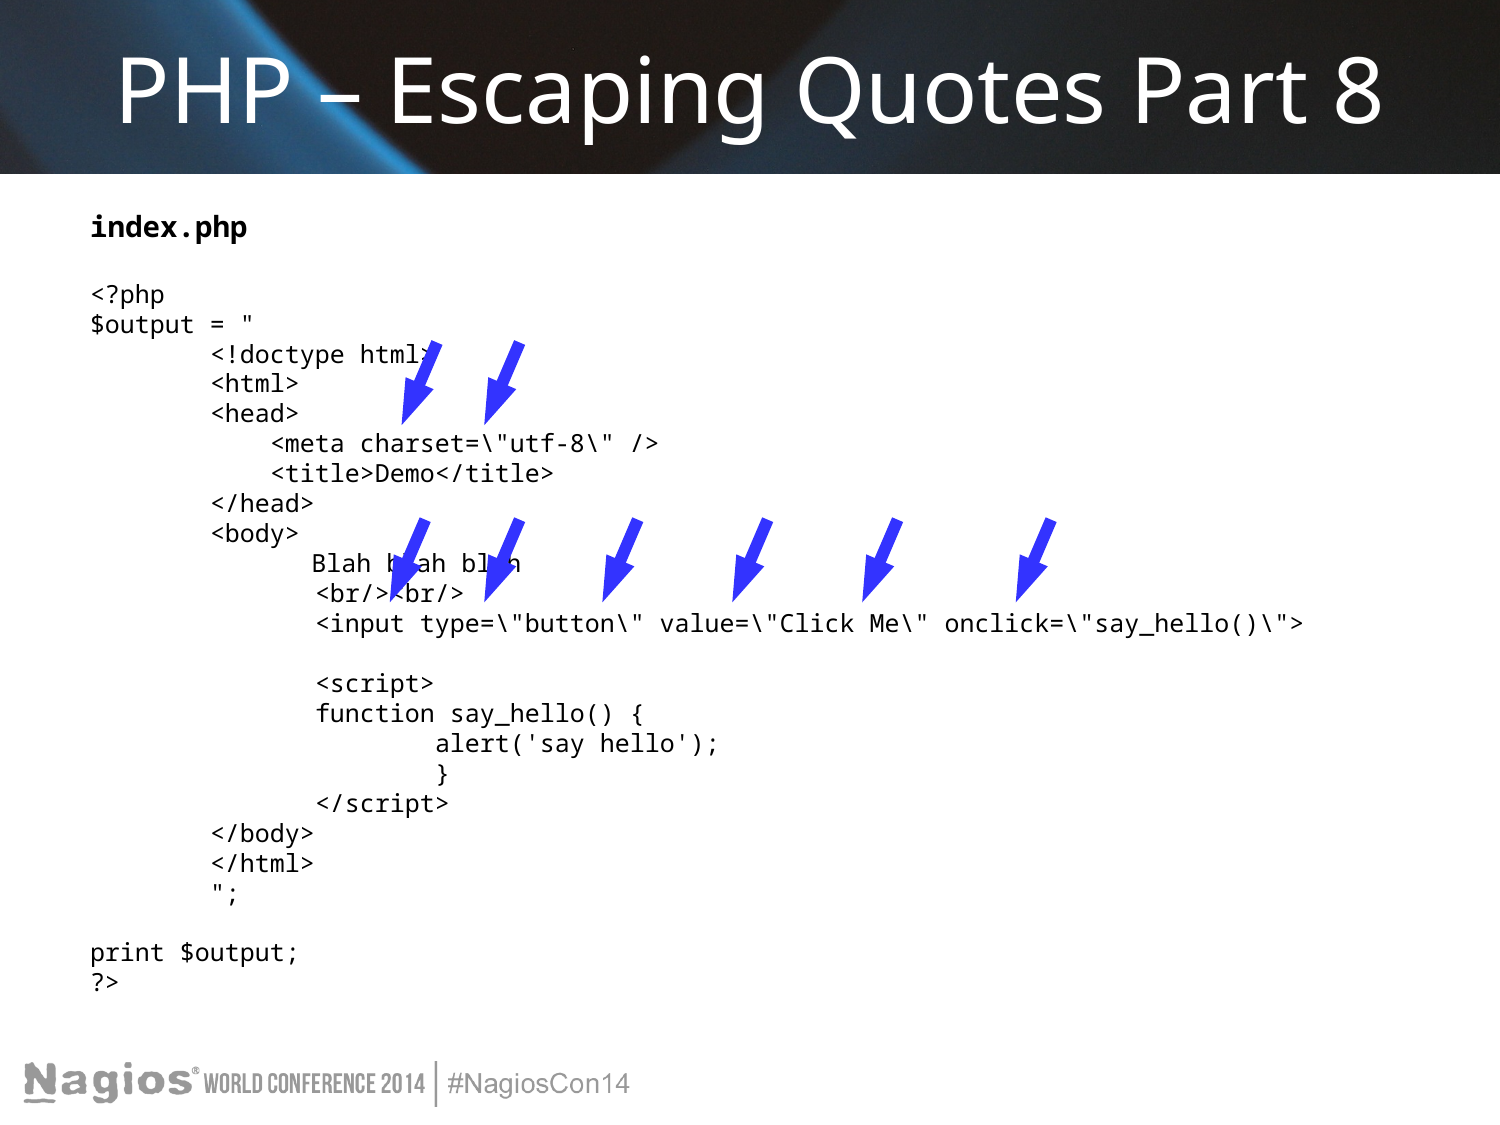

# PHP – Escaping Quotes Part 8
index.php
<?php
$output = "
 <!doctype html>
 <html>
 <head>
 <meta charset=\"utf-8\" />
 <title>Demo</title>
 </head>
 <body>
			Blah blah blah
 <br/><br/>
 <input type=\"button\" value=\"Click Me\" onclick=\"say_hello()\">
 <script>
 function say_hello() {
 alert('say hello');
 }
 </script>
 </body>
 </html>
 ";
print $output;
?>